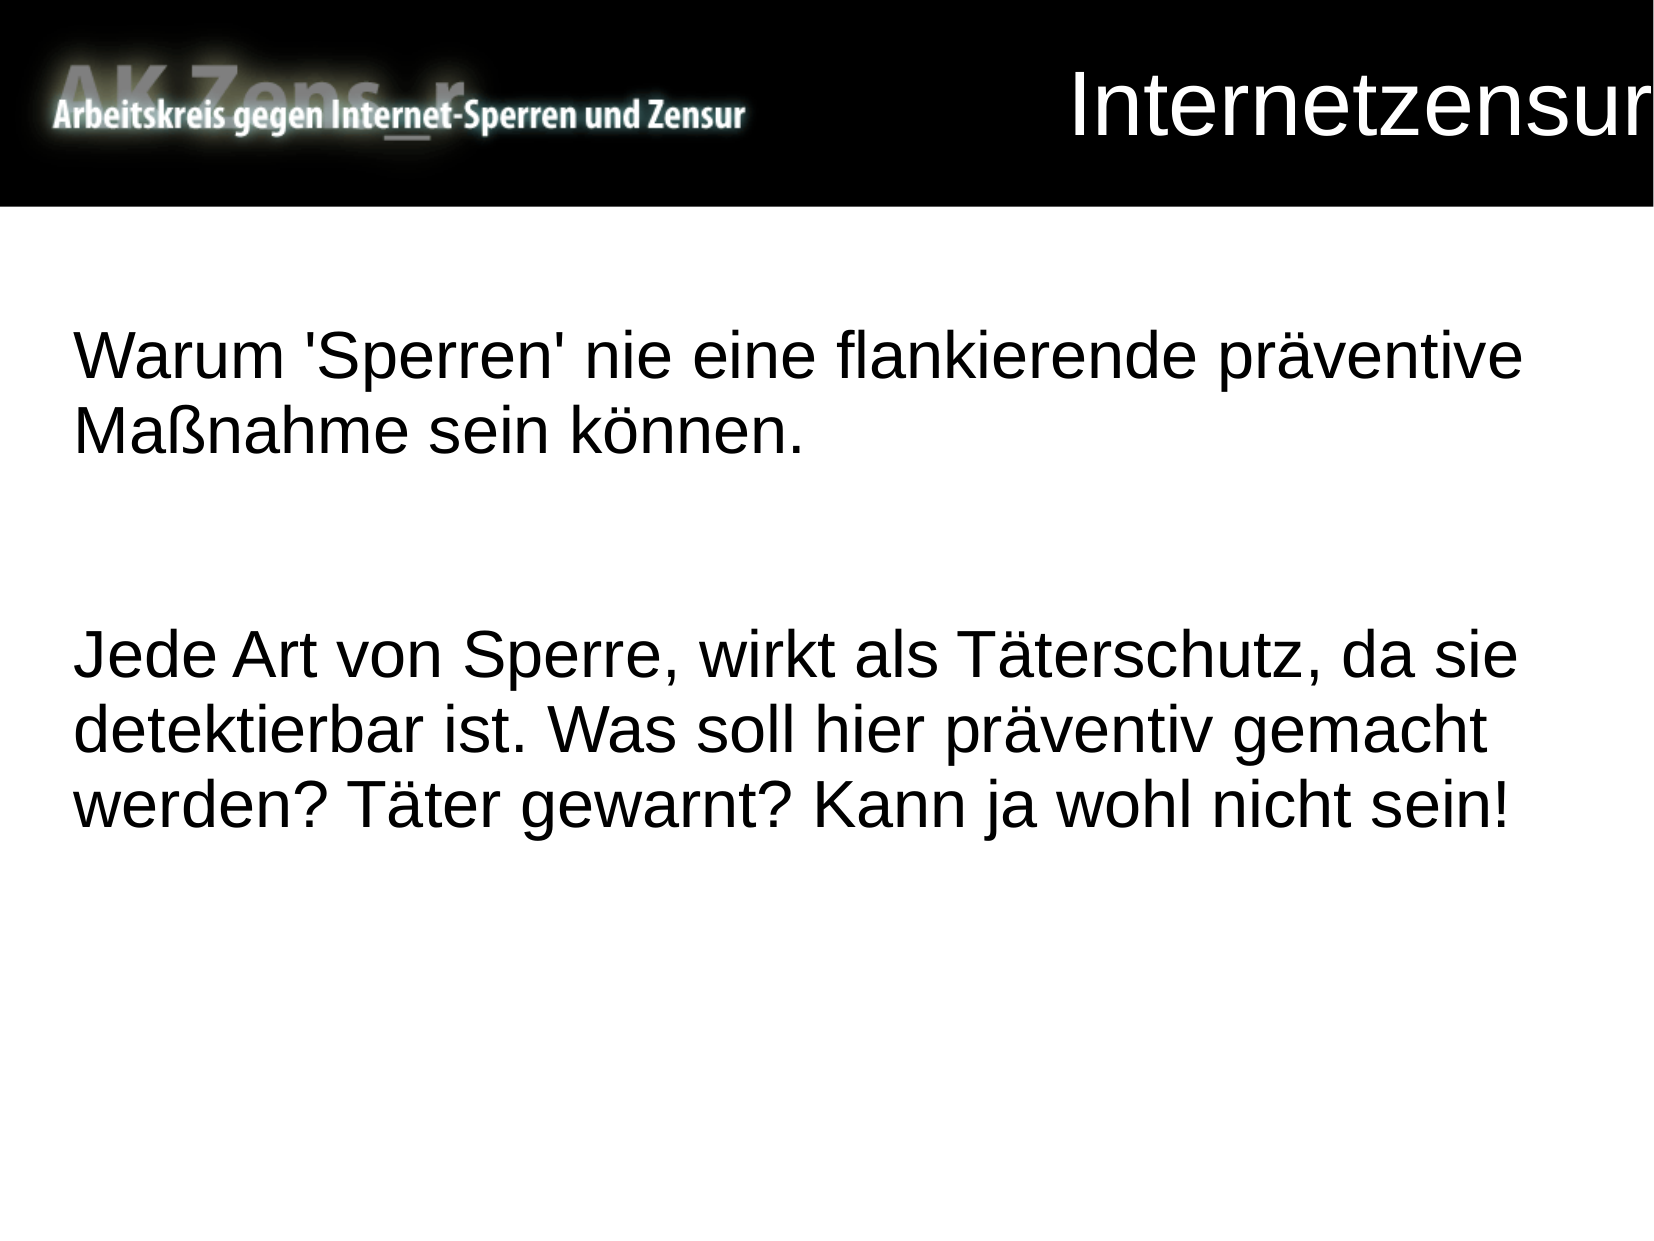

# Internetzensur
Warum 'Sperren' nie eine flankierende präventive Maßnahme sein können.
Jede Art von Sperre, wirkt als Täterschutz, da sie detektierbar ist. Was soll hier präventiv gemacht werden? Täter gewarnt? Kann ja wohl nicht sein!